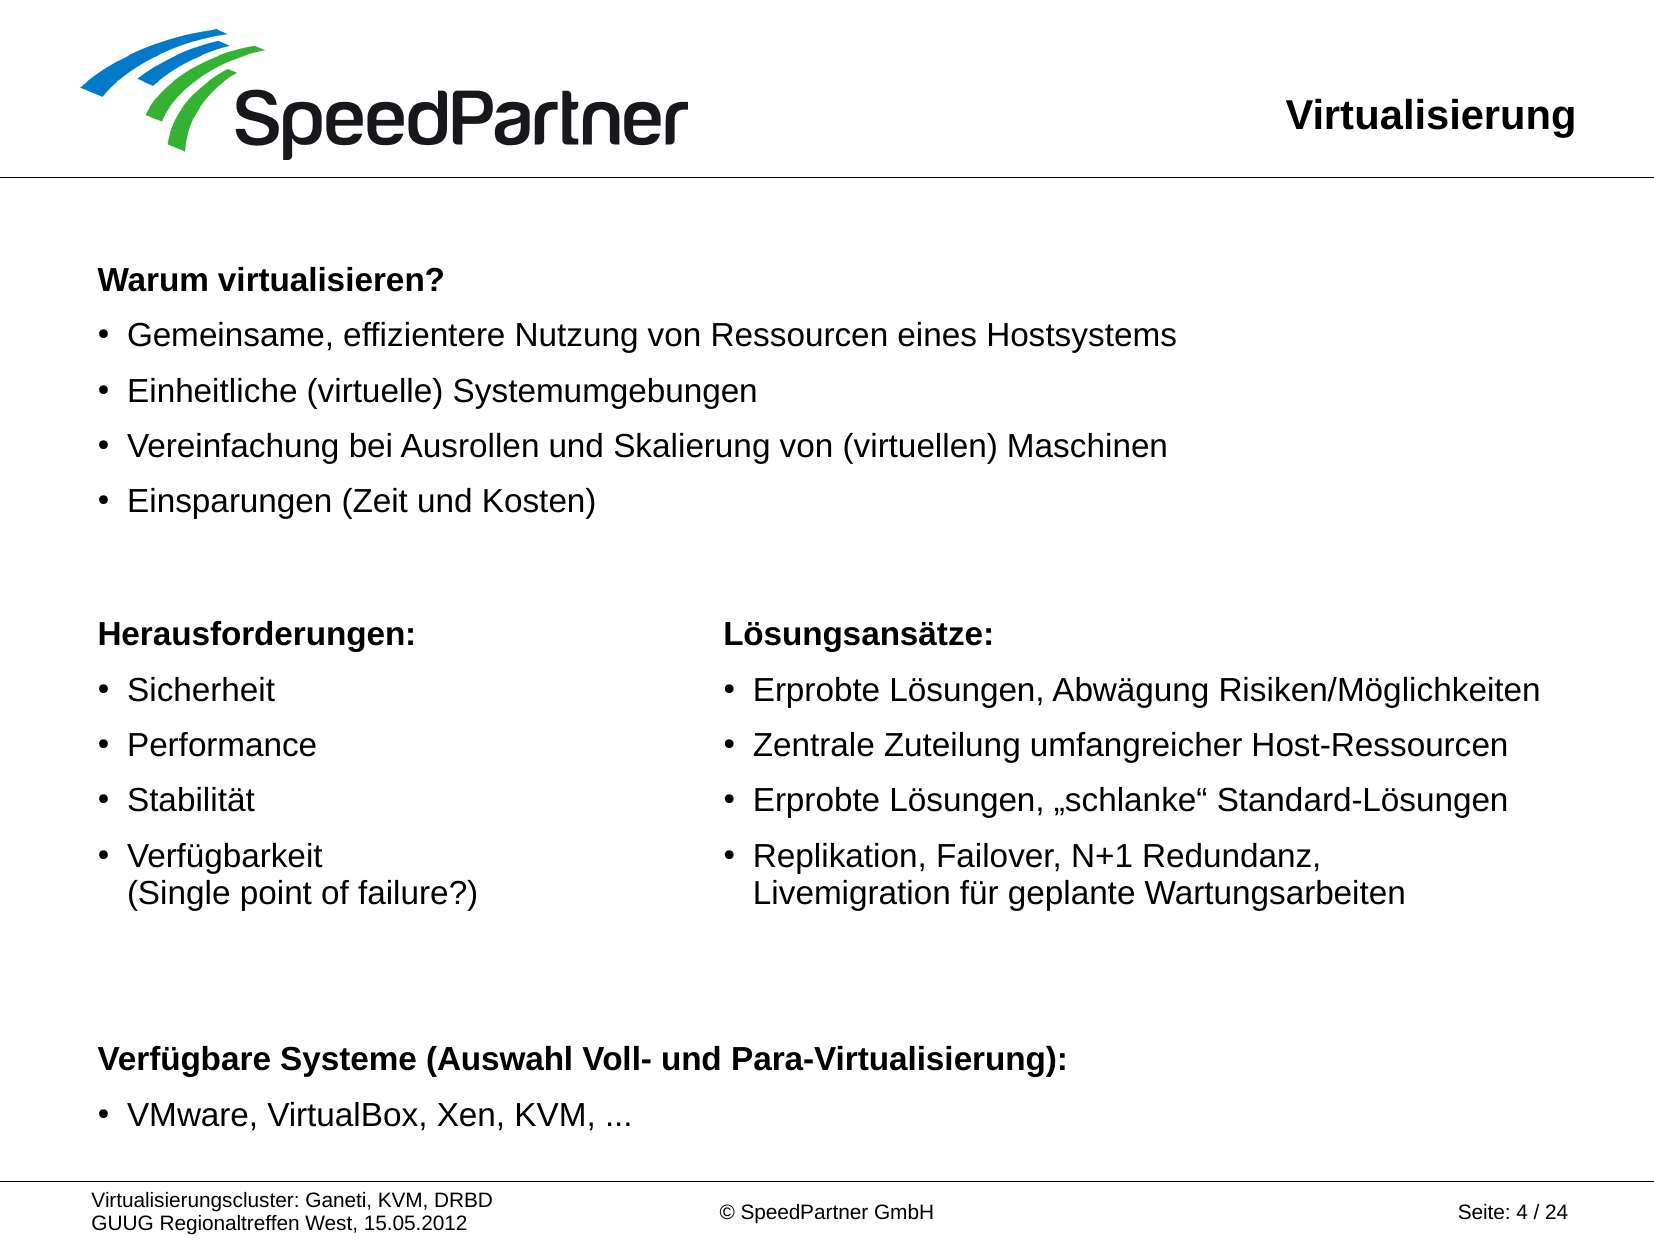

# Virtualisierung
Warum virtualisieren?
Gemeinsame, effizientere Nutzung von Ressourcen eines Hostsystems
Einheitliche (virtuelle) Systemumgebungen
Vereinfachung bei Ausrollen und Skalierung von (virtuellen) Maschinen
Einsparungen (Zeit und Kosten)
Herausforderungen:
Sicherheit
Performance
Stabilität
Verfügbarkeit
(Single point of failure?)
Lösungsansätze:
Erprobte Lösungen, Abwägung Risiken/Möglichkeiten
Zentrale Zuteilung umfangreicher Host-Ressourcen
Erprobte Lösungen, „schlanke“ Standard-Lösungen
Replikation, Failover, N+1 Redundanz,
Livemigration für geplante Wartungsarbeiten
Verfügbare Systeme (Auswahl Voll- und Para-Virtualisierung):
VMware, VirtualBox, Xen, KVM, ...